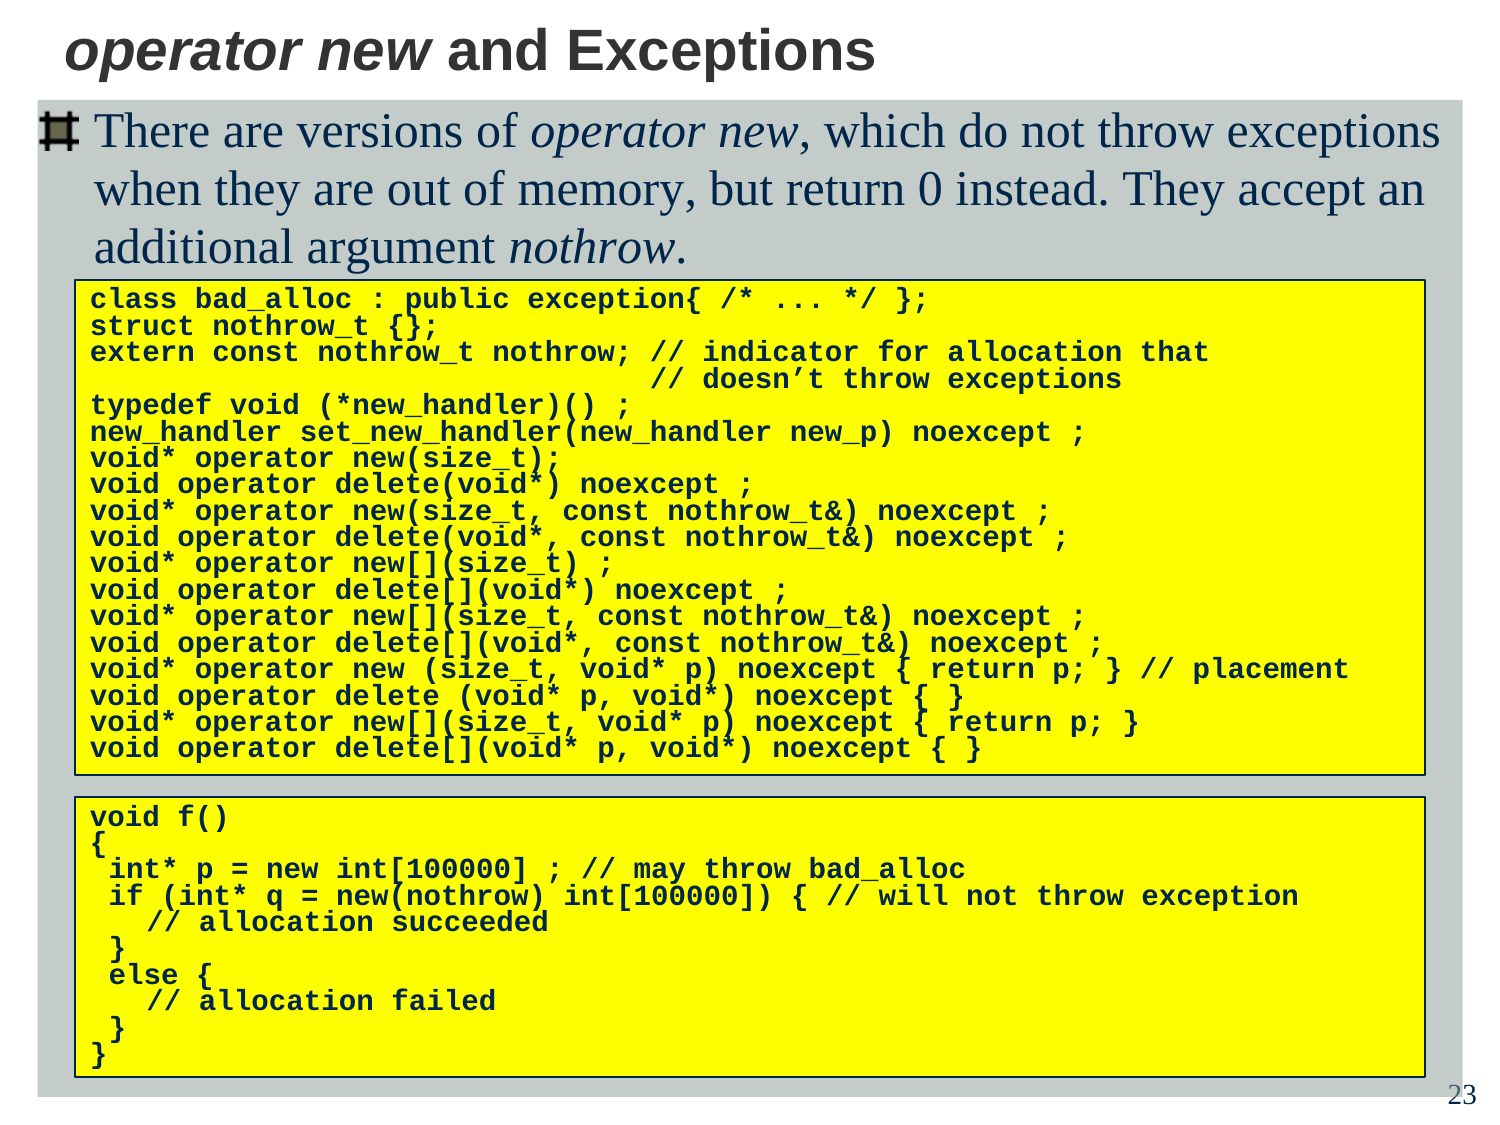

# operator new and Exceptions
There are versions of operator new, which do not throw exceptions when they are out of memory, but return 0 instead. They accept an additional argument nothrow.
class bad_alloc : public exception{ /* ... */ };
struct nothrow_t {};
extern const nothrow_t nothrow; // indicator for allocation that
 // doesn’t throw exceptions
typedef void (*new_handler)() ;
new_handler set_new_handler(new_handler new_p) noexcept ;
void* operator new(size_t);
void operator delete(void*) noexcept ;
void* operator new(size_t, const nothrow_t&) noexcept ;
void operator delete(void*, const nothrow_t&) noexcept ;
void* operator new[](size_t) ;
void operator delete[](void*) noexcept ;
void* operator new[](size_t, const nothrow_t&) noexcept ;
void operator delete[](void*, const nothrow_t&) noexcept ;
void* operator new (size_t, void* p) noexcept { return p; } // placement
void operator delete (void* p, void*) noexcept { }
void* operator new[](size_t, void* p) noexcept { return p; }
void operator delete[](void* p, void*) noexcept { }
void f()
{
	int* p = new int[100000] ; // may throw bad_alloc
	if (int* q = new(nothrow) int[100000]) { // will not throw exception
		// allocation succeeded
	}
	else {
		// allocation failed
	}
}